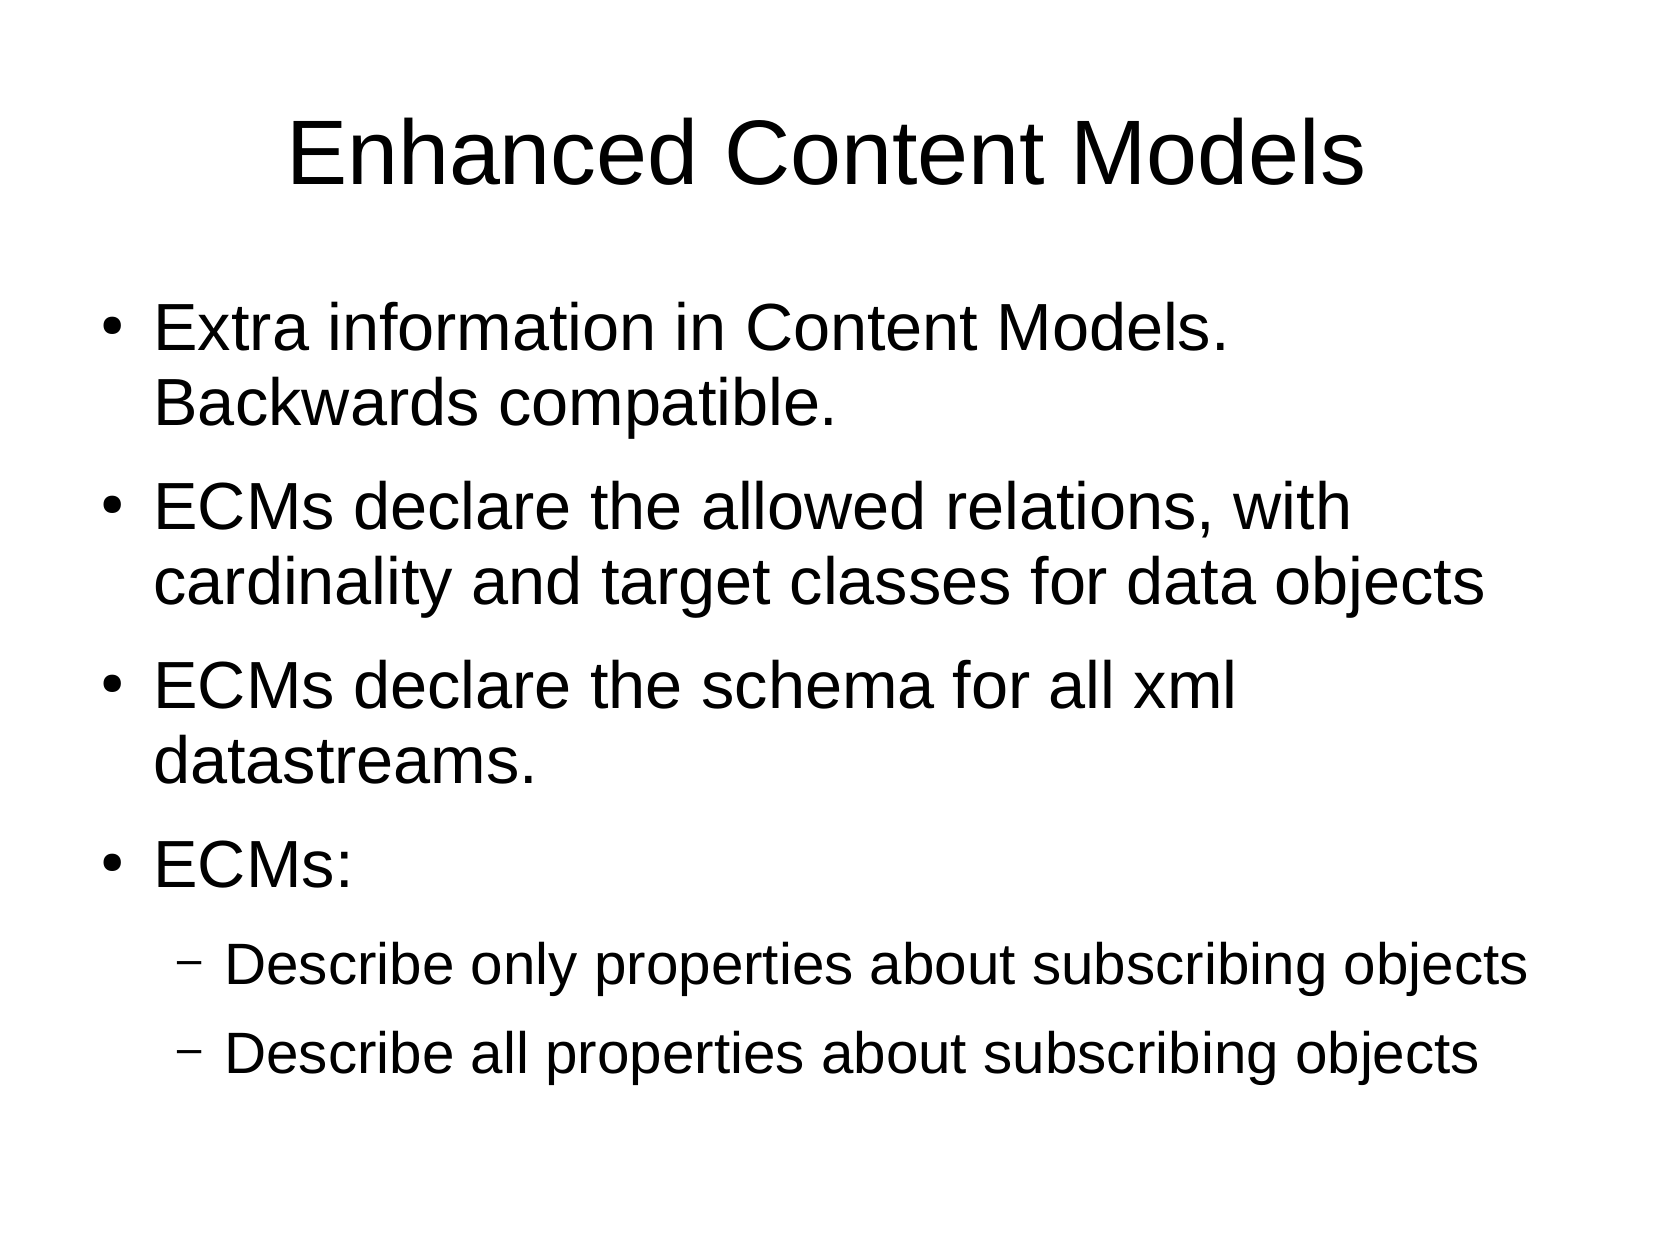

# Enhanced Content Models
Extra information in Content Models. Backwards compatible.
ECMs declare the allowed relations, with cardinality and target classes for data objects
ECMs declare the schema for all xml datastreams.
ECMs:
Describe only properties about subscribing objects
Describe all properties about subscribing objects